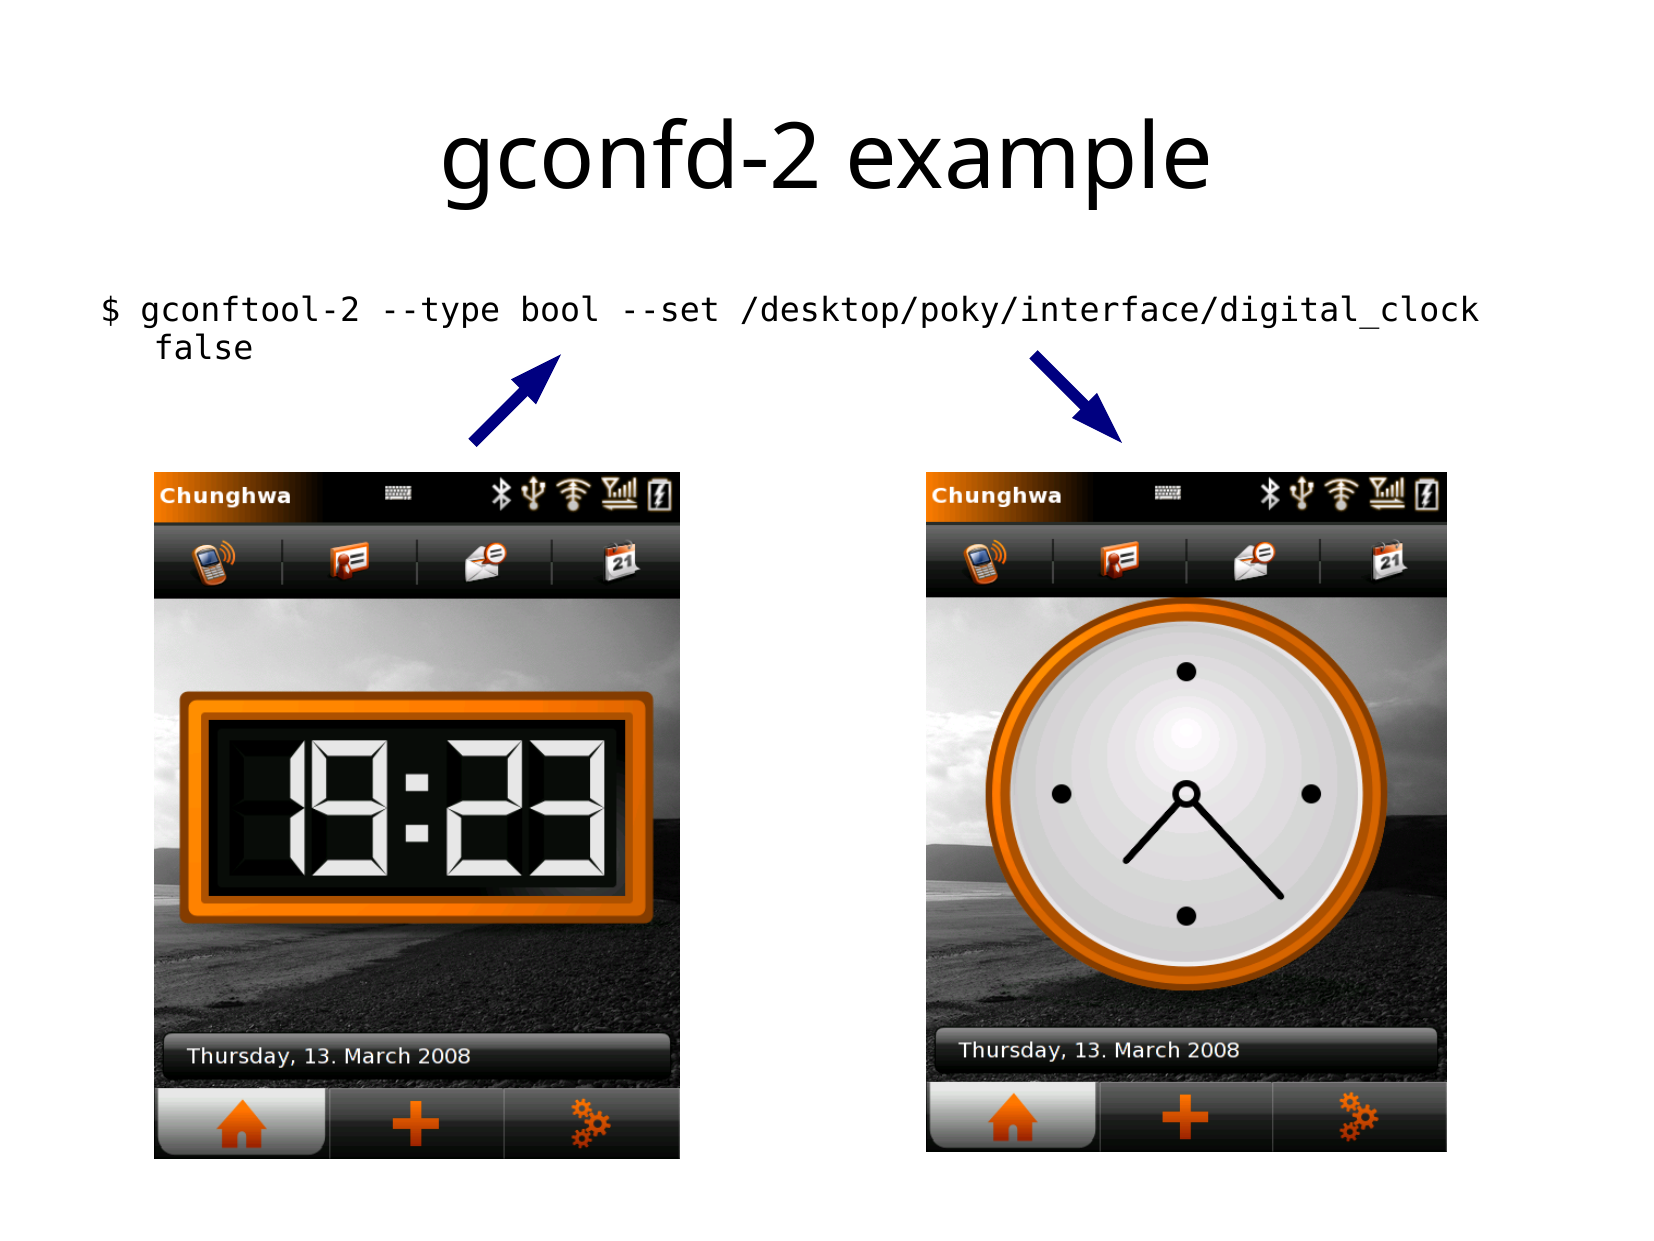

# gconfd-2 example
$ gconftool-2 --type bool --set /desktop/poky/interface/digital_clock false